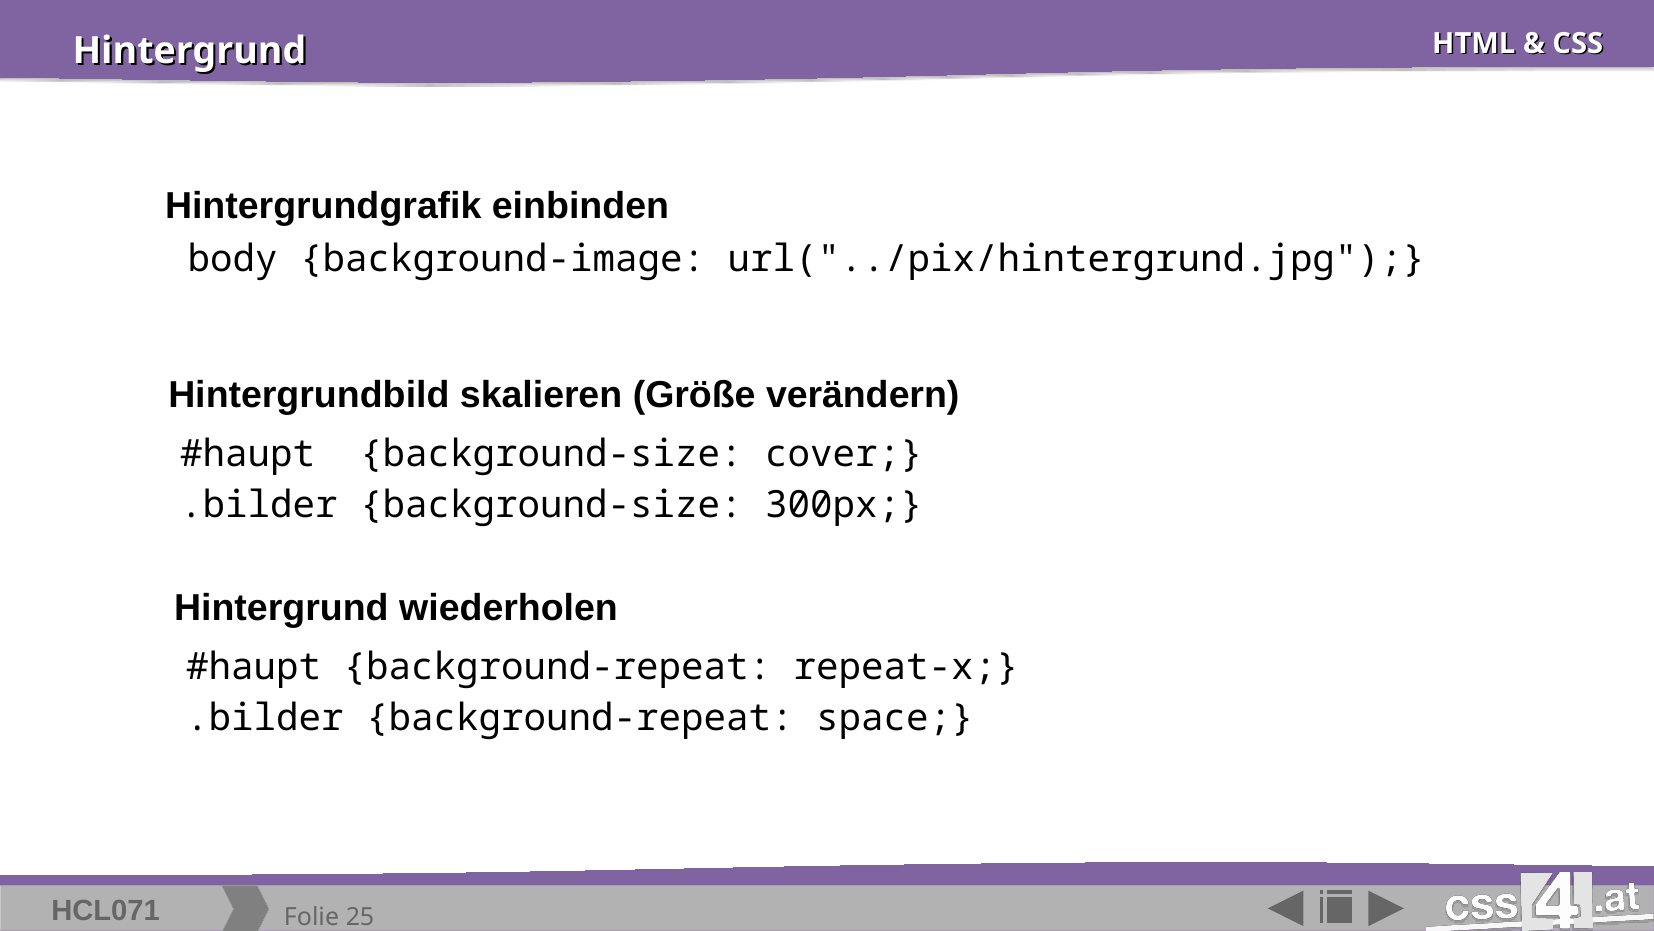

HTML & CSS
Hintergrund
Hintergrundgrafik einbinden
 body {background-image: url("../pix/hintergrund.jpg");}
Hintergrundbild skalieren (Größe verändern)
#haupt {background-size: cover;}
.bilder {background-size: 300px;}
Hintergrund wiederholen
#haupt {background-repeat: repeat-x;}
.bilder {background-repeat: space;}
HCL071
Folie